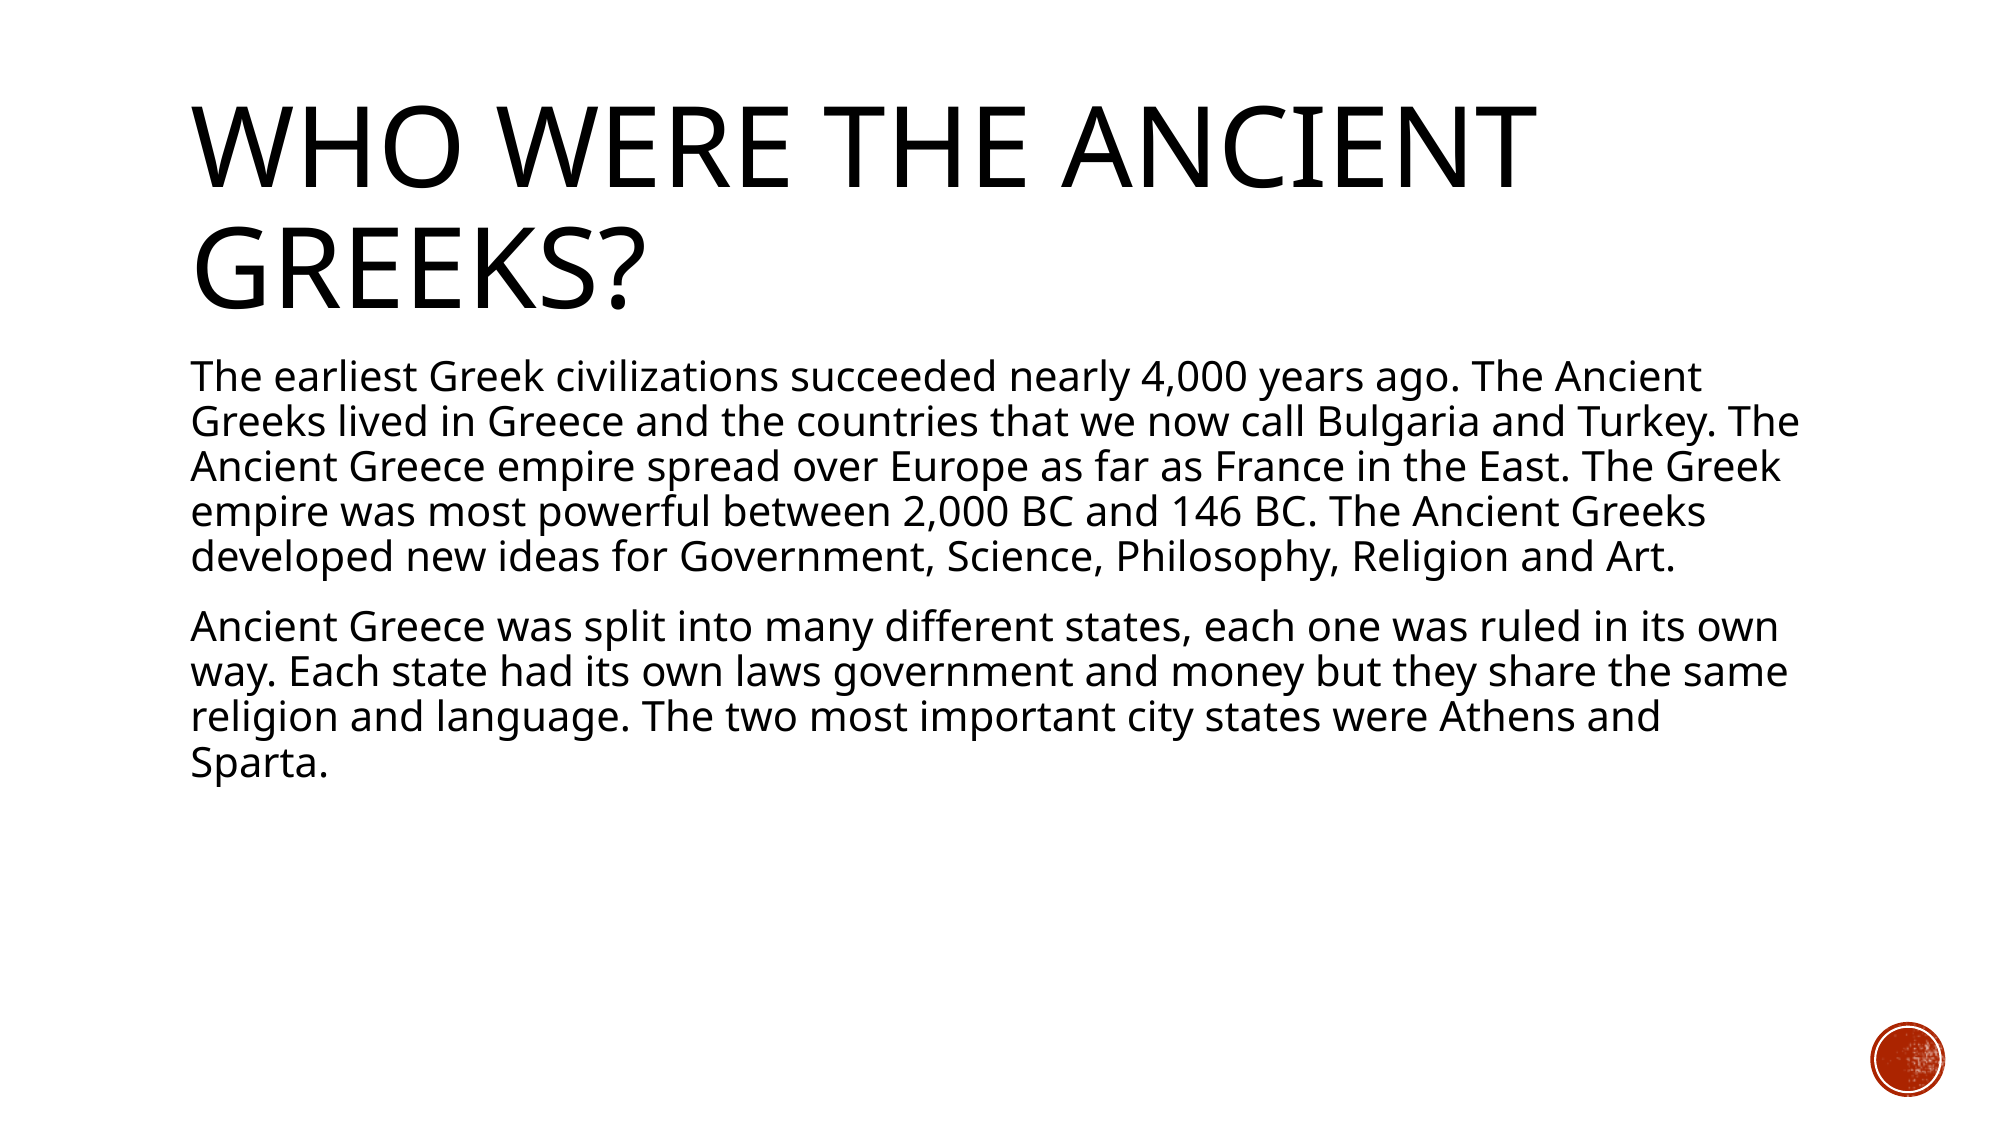

# Who were the Ancient Greeks?
The earliest Greek civilizations succeeded nearly 4,000 years ago. The Ancient Greeks lived in Greece and the countries that we now call Bulgaria and Turkey. The Ancient Greece empire spread over Europe as far as France in the East. The Greek empire was most powerful between 2,000 BC and 146 BC. The Ancient Greeks developed new ideas for Government, Science, Philosophy, Religion and Art.
Ancient Greece was split into many different states, each one was ruled in its own way. Each state had its own laws government and money but they share the same religion and language. The two most important city states were Athens and Sparta.